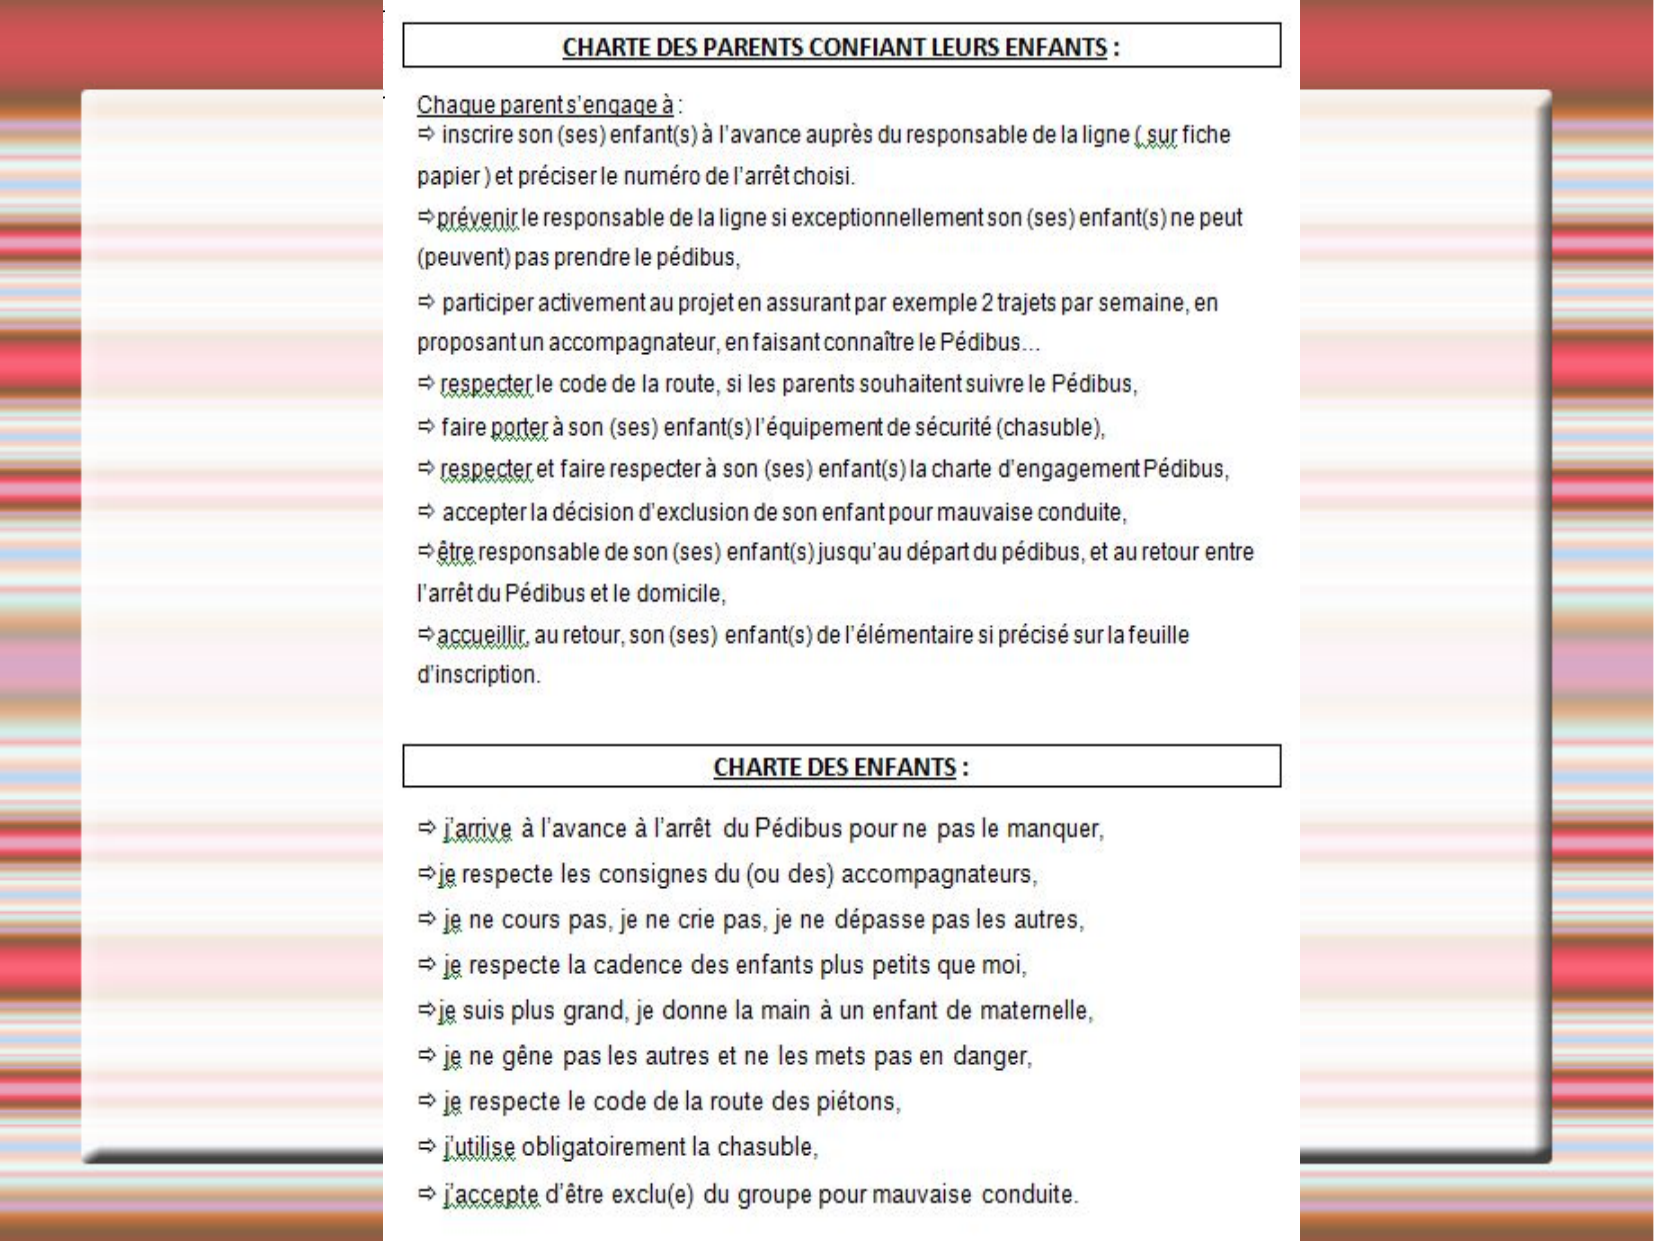

# 5) CHARTE :
Parents,
accompagnateurs
et enfants doivent
signer une charte
pour participer
au PEDIBUS.